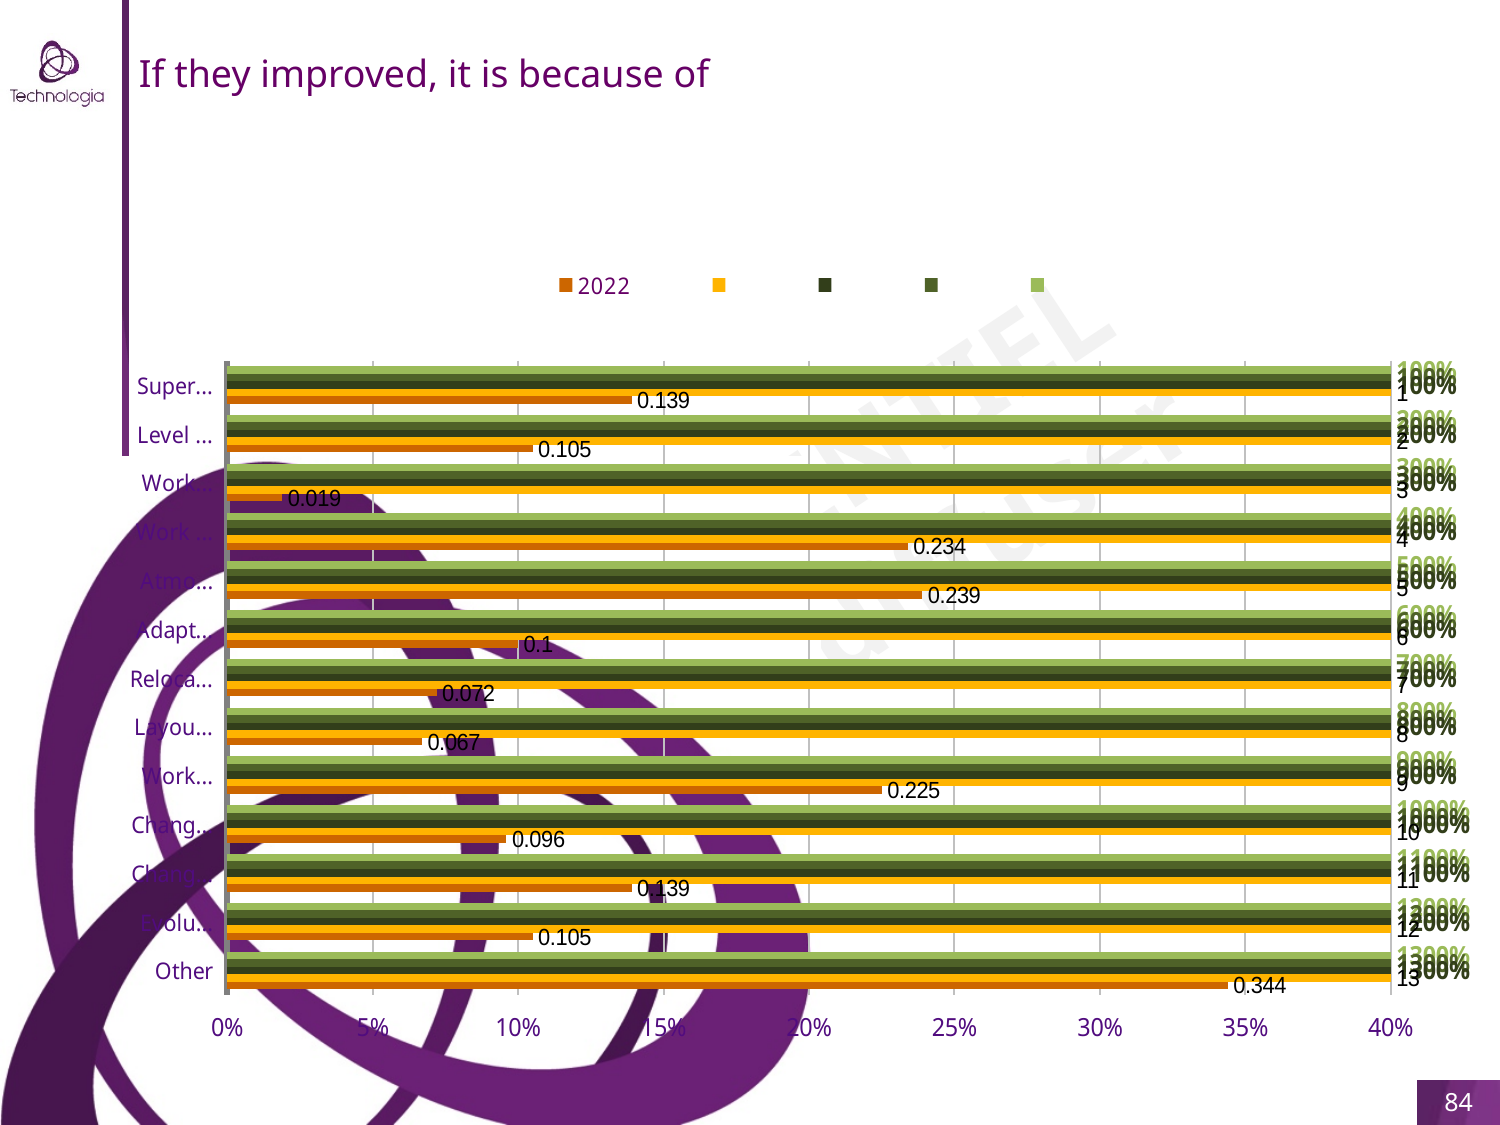

# If they improved, it is because of
[unsupported chart]